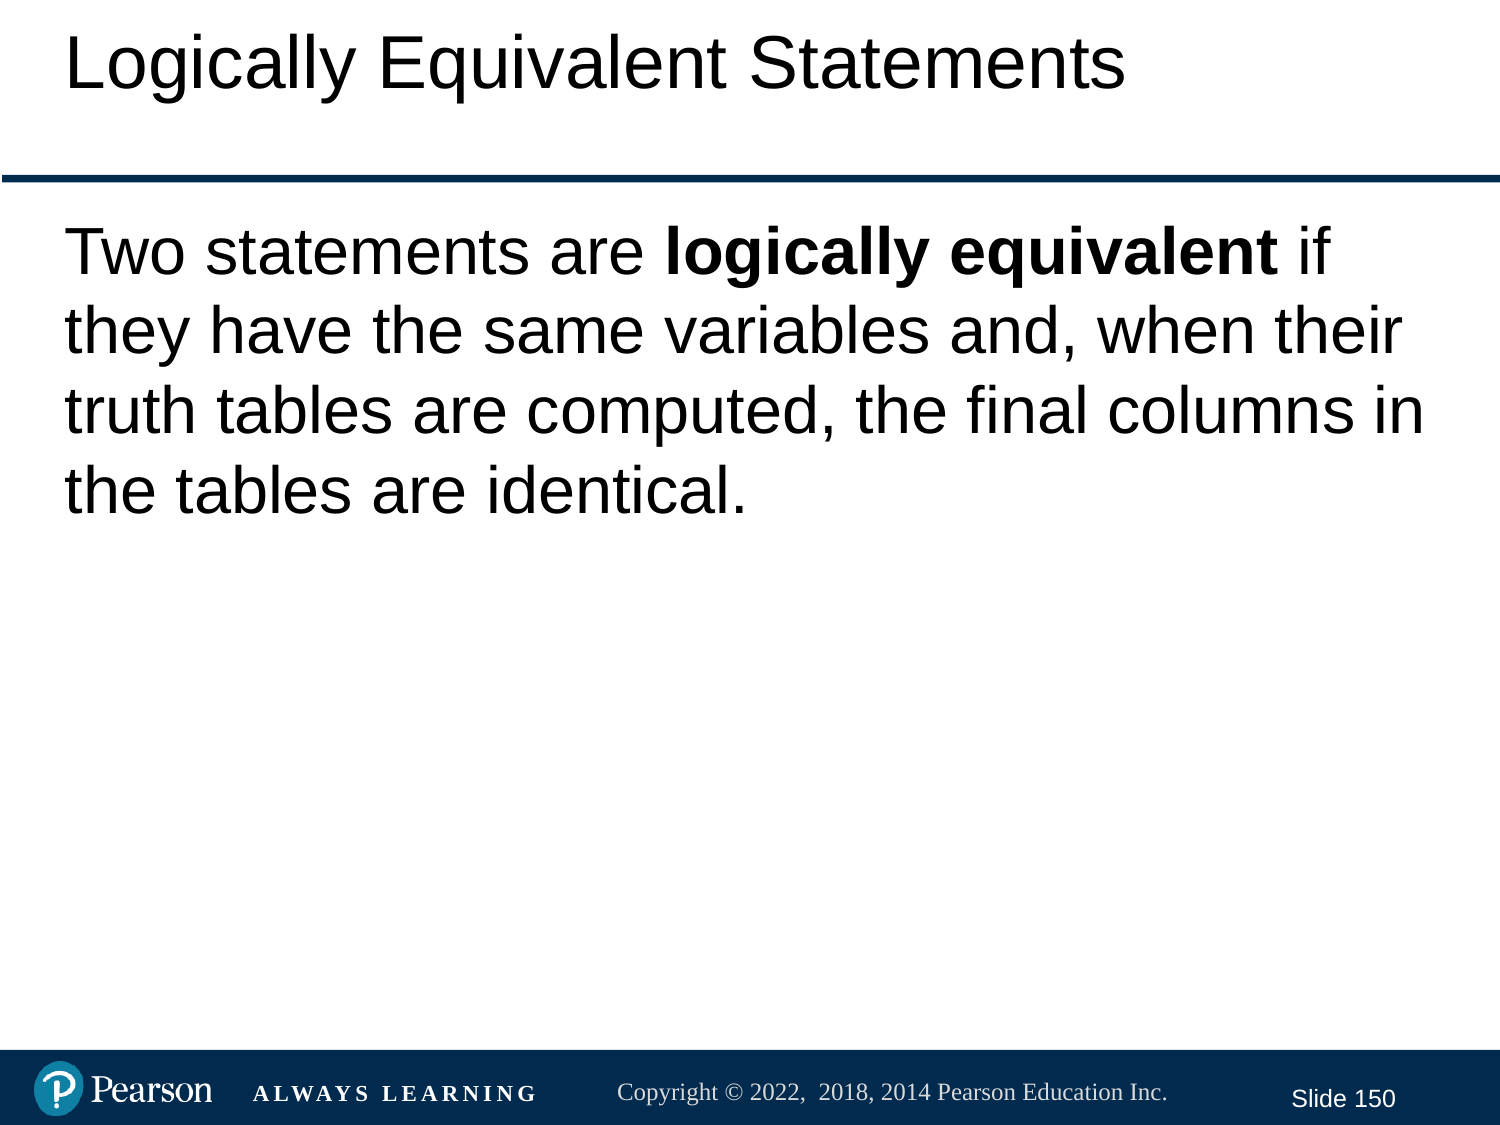

# Logically Equivalent Statements
Two statements are logically equivalent if they have the same variables and, when their truth tables are computed, the final columns in the tables are identical.